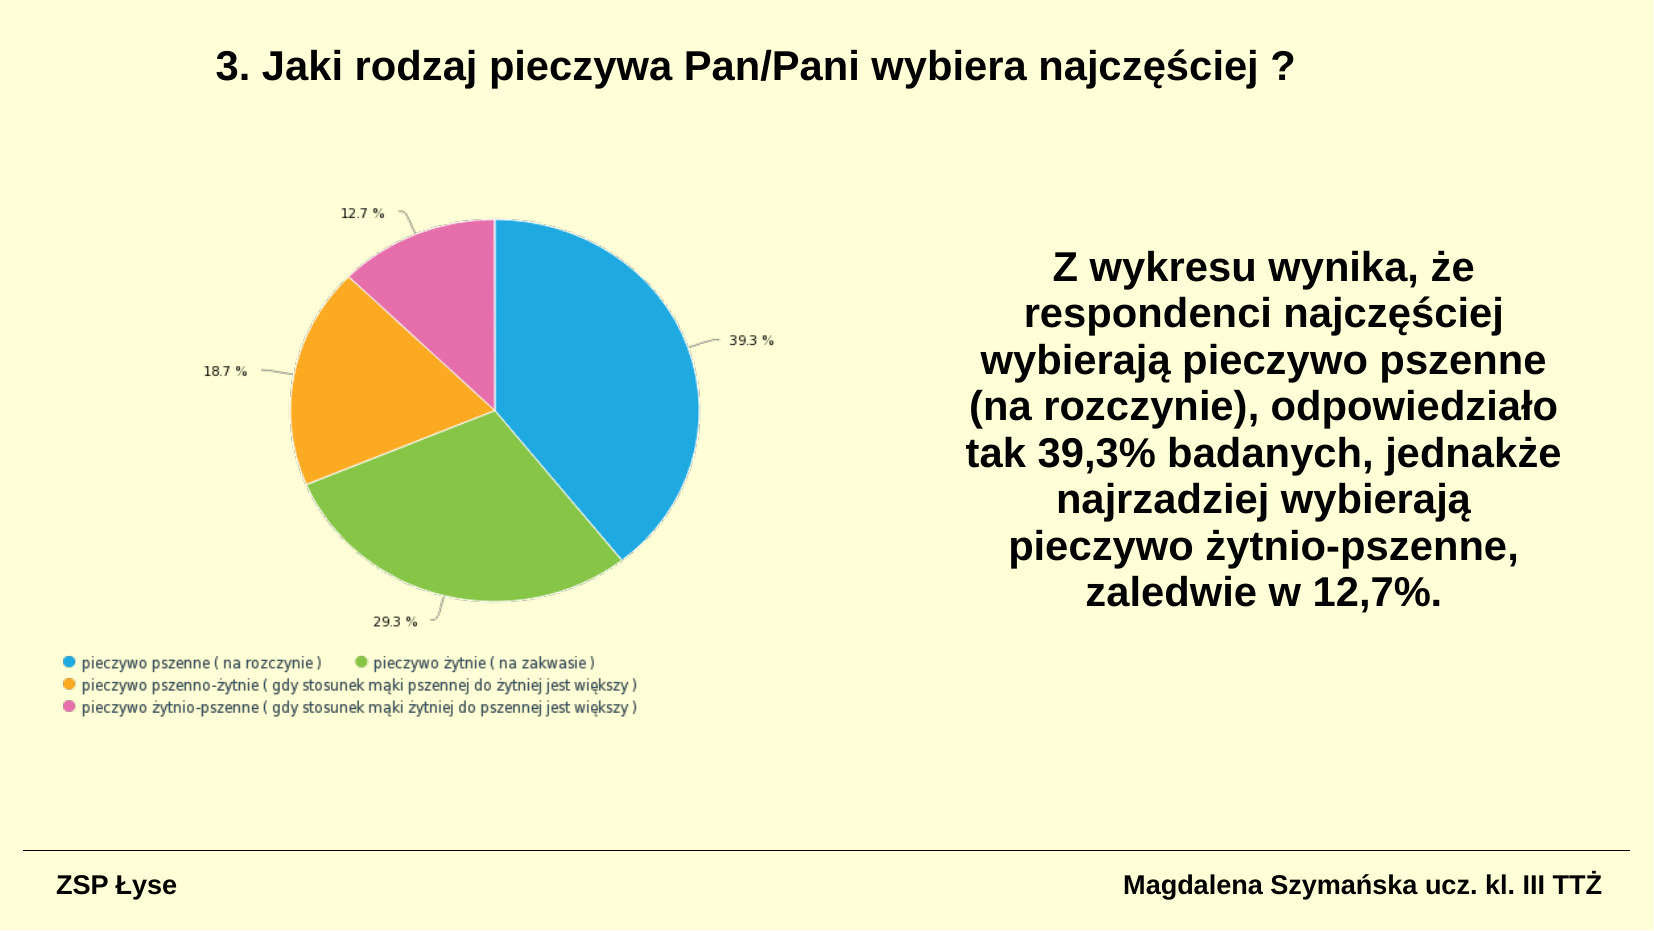

3. Jaki rodzaj pieczywa Pan/Pani wybiera najczęściej ?
Z wykresu wynika, że respondenci najczęściej wybierają pieczywo pszenne (na rozczynie), odpowiedziało tak 39,3% badanych, jednakże najrzadziej wybierają pieczywo żytnio-pszenne, zaledwie w 12,7%.
ZSP Łyse Magdalena Szymańska ucz. kl. III TTŻ